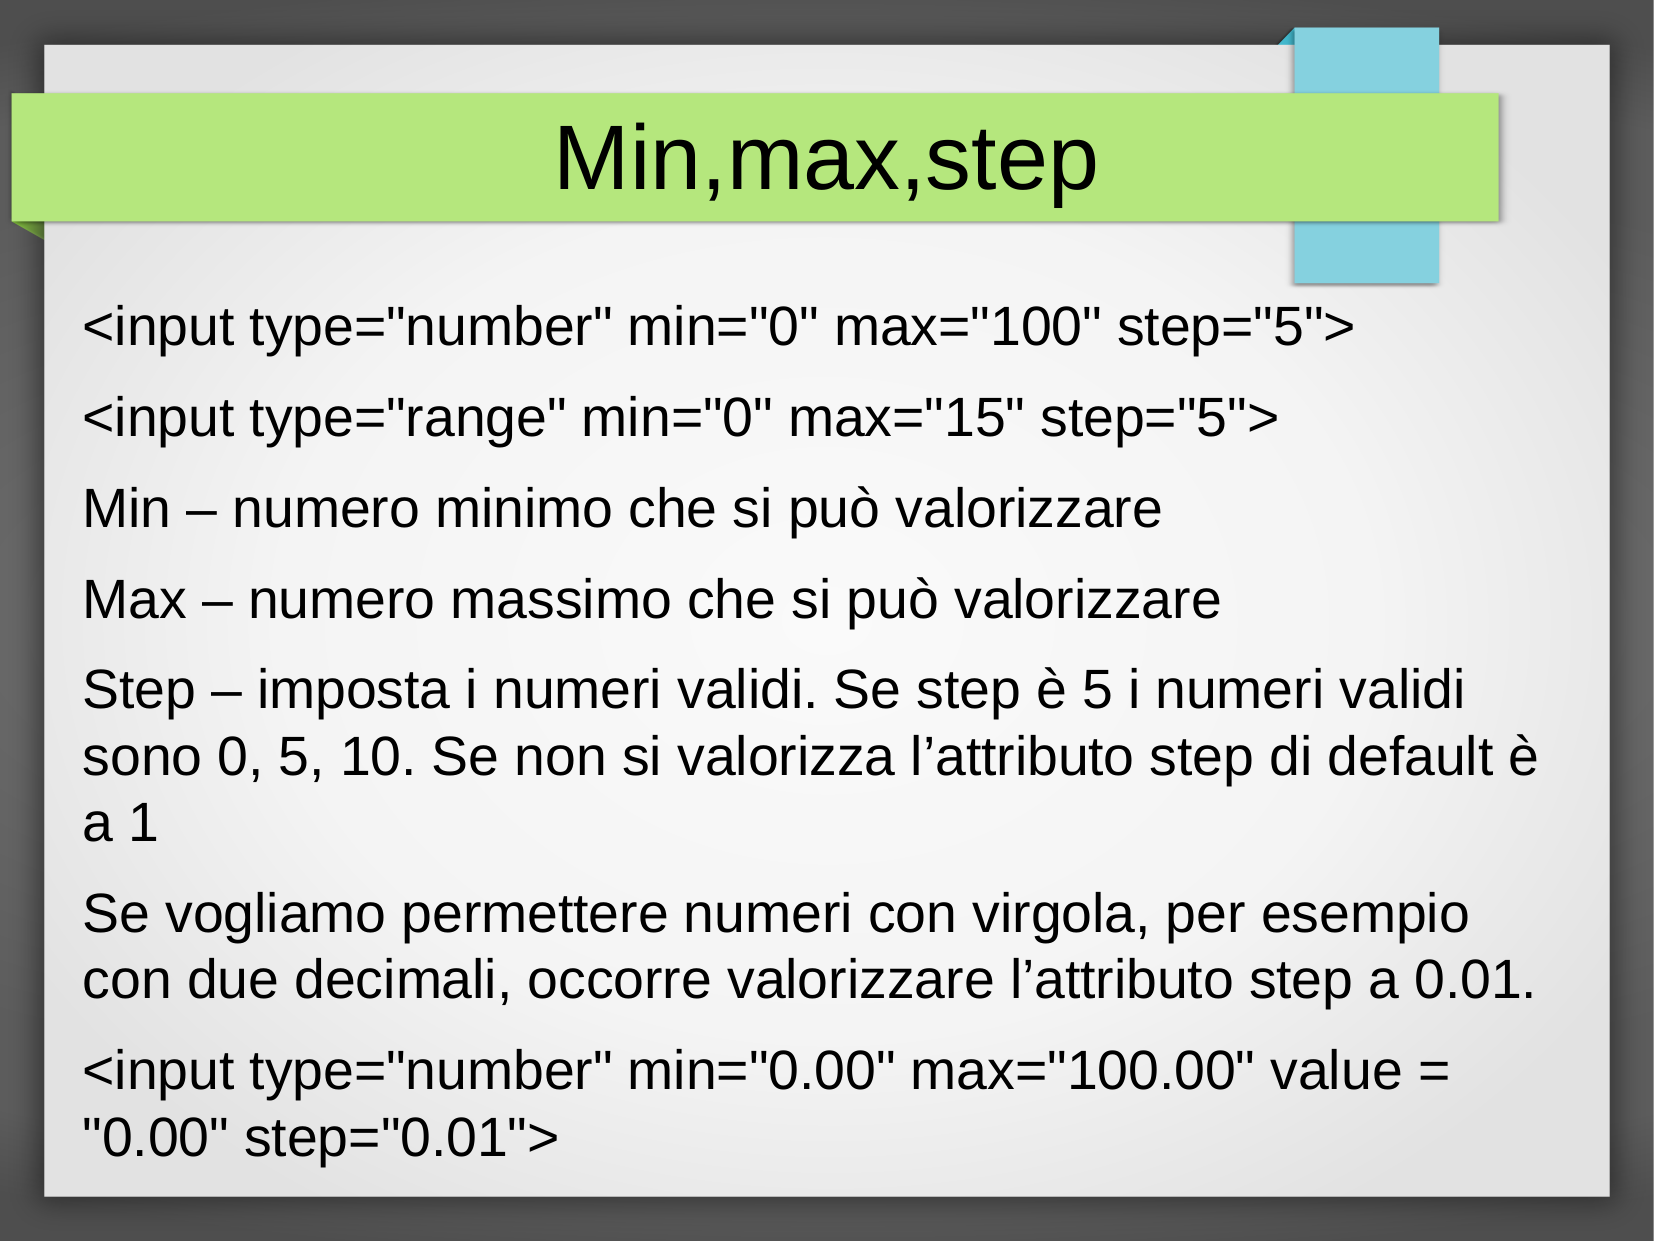

# Min,max,step
<input type="number" min="0" max="100" step="5">
<input type="range" min="0" max="15" step="5">
Min – numero minimo che si può valorizzare
Max – numero massimo che si può valorizzare
Step – imposta i numeri validi. Se step è 5 i numeri validi sono 0, 5, 10. Se non si valorizza l’attributo step di default è a 1
Se vogliamo permettere numeri con virgola, per esempio con due decimali, occorre valorizzare l’attributo step a 0.01.
<input type="number" min="0.00" max="100.00" value = "0.00" step="0.01">